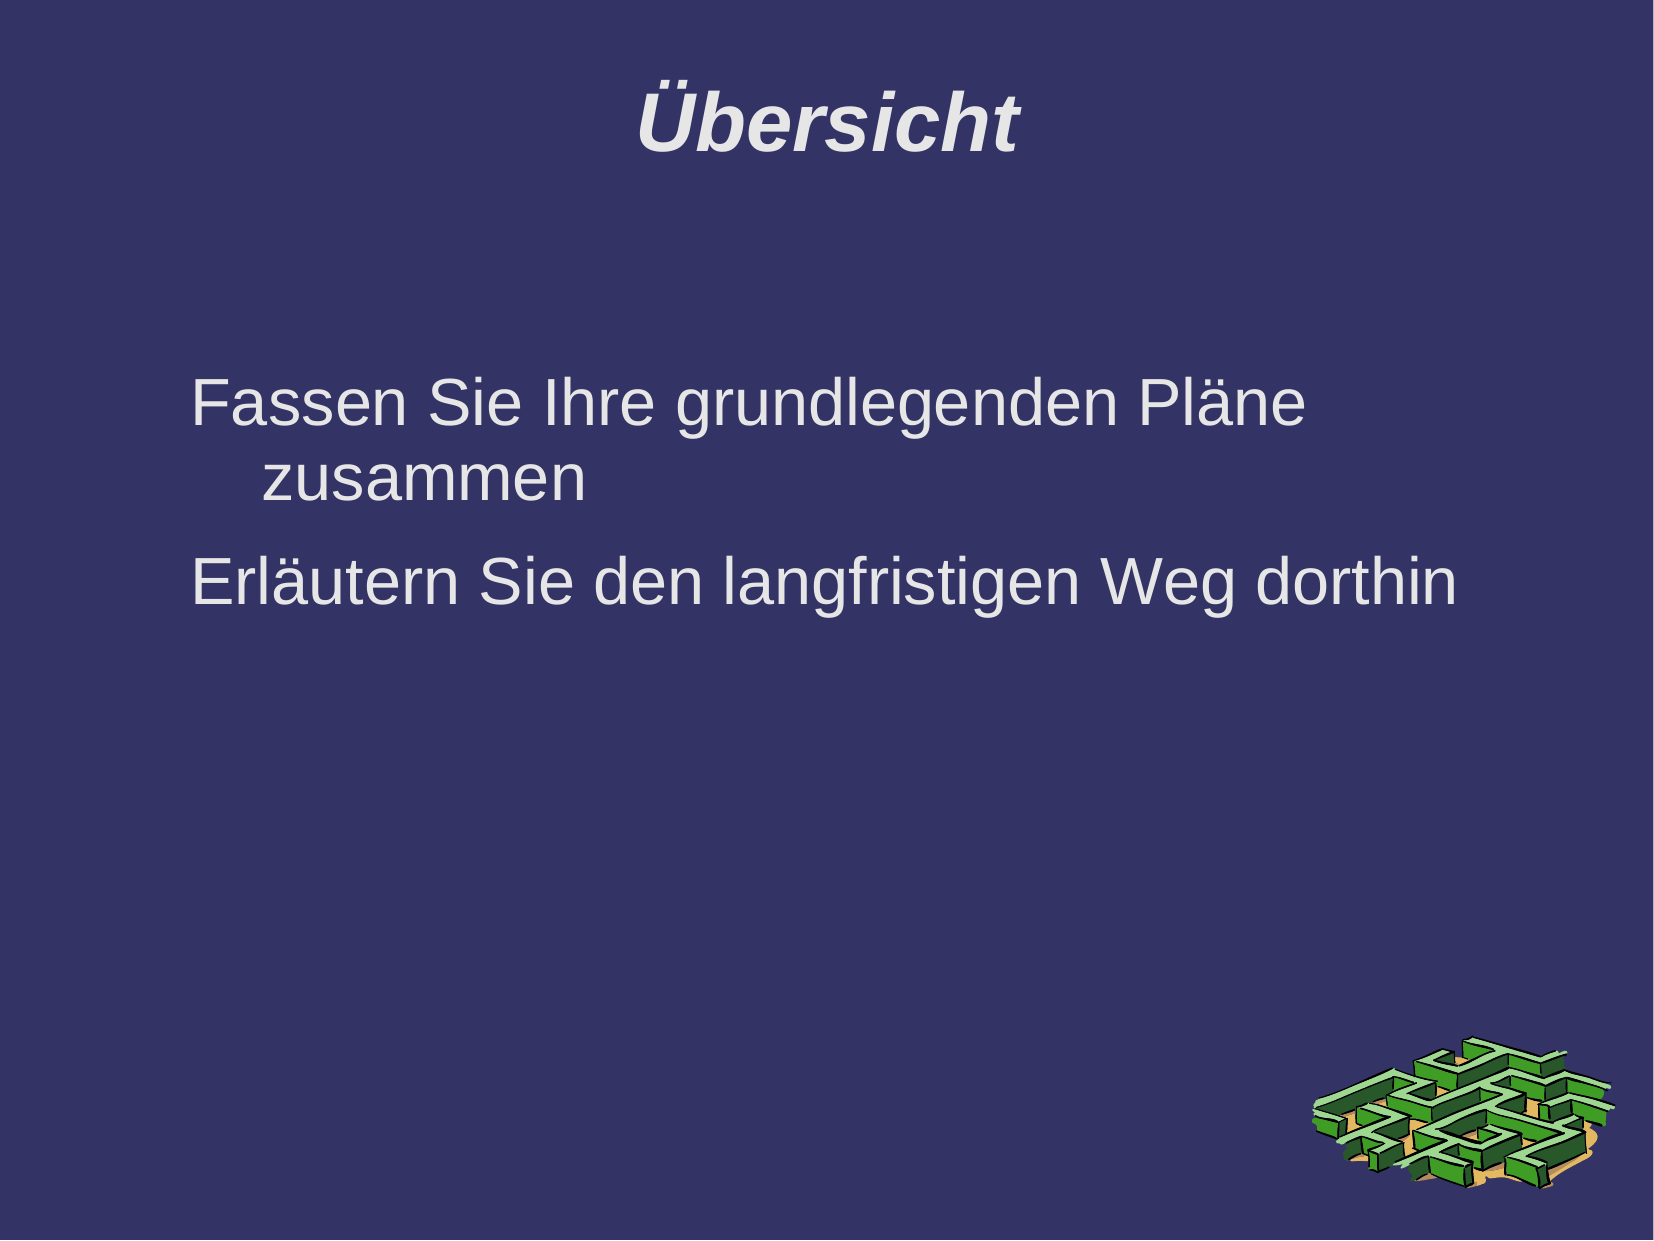

# Übersicht
Fassen Sie Ihre grundlegenden Pläne zusammen
Erläutern Sie den langfristigen Weg dorthin